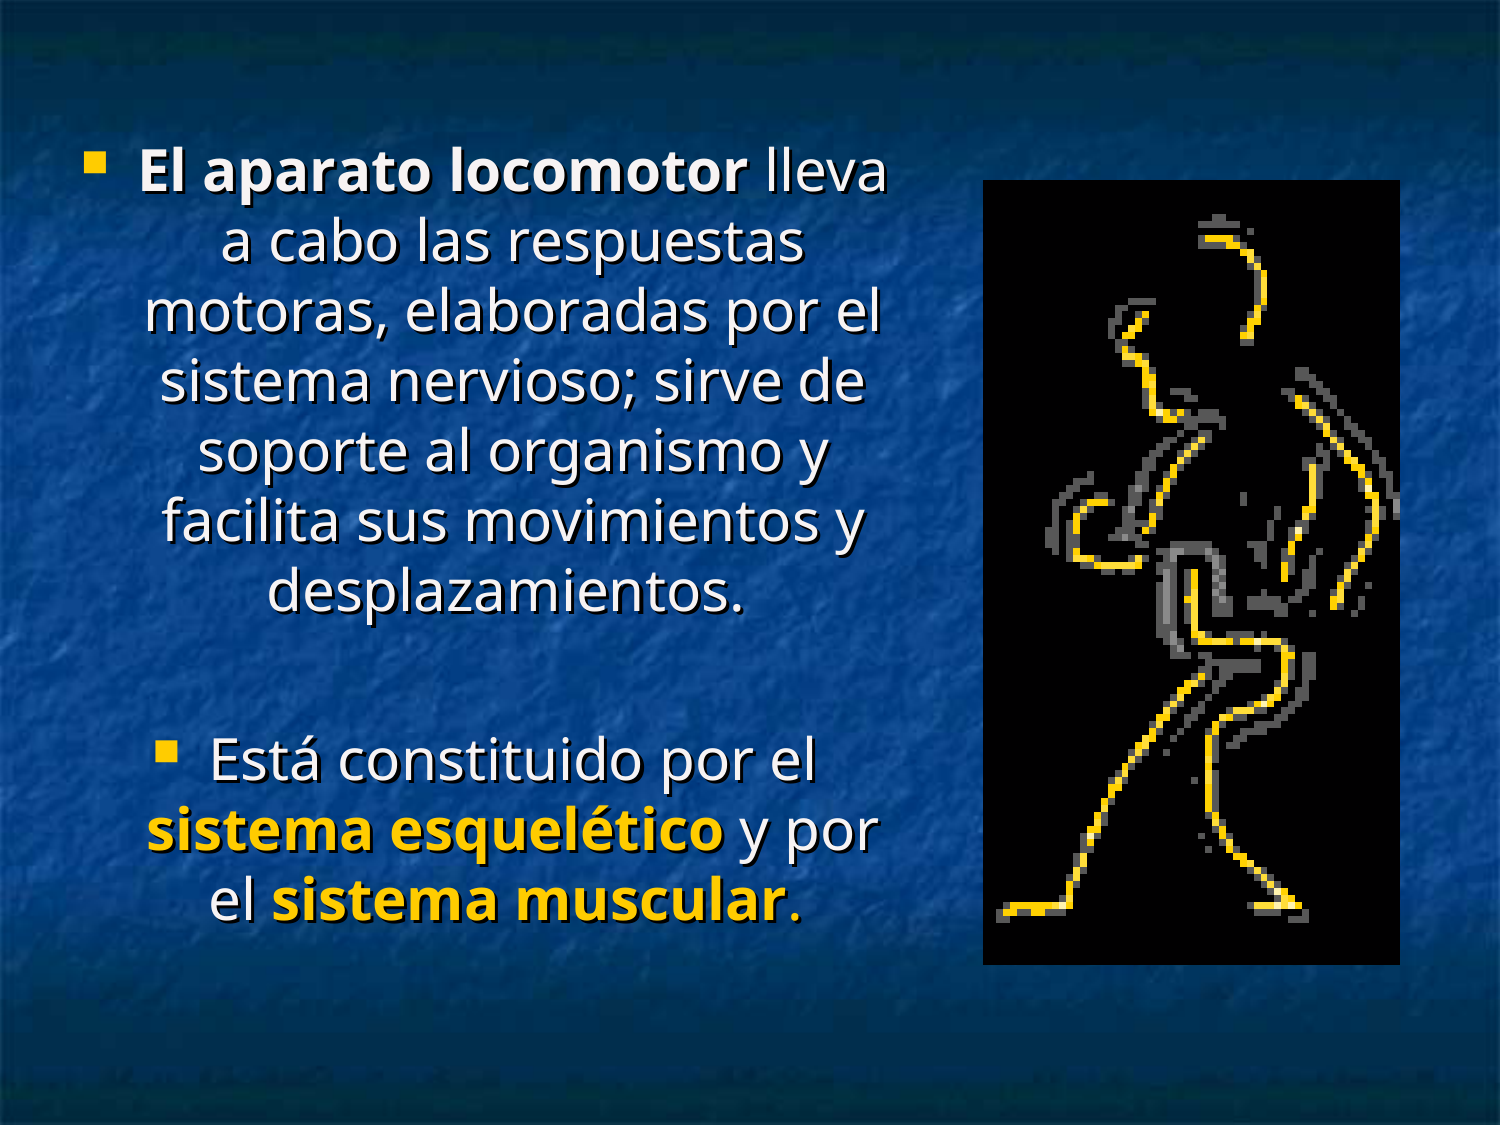

# El aparato locomotor lleva a cabo las respuestas motoras, elaboradas por el sistema nervioso; sirve de soporte al organismo y facilita sus movimientos y desplazamientos.
Está constituido por el sistema esquelético y por el sistema muscular.